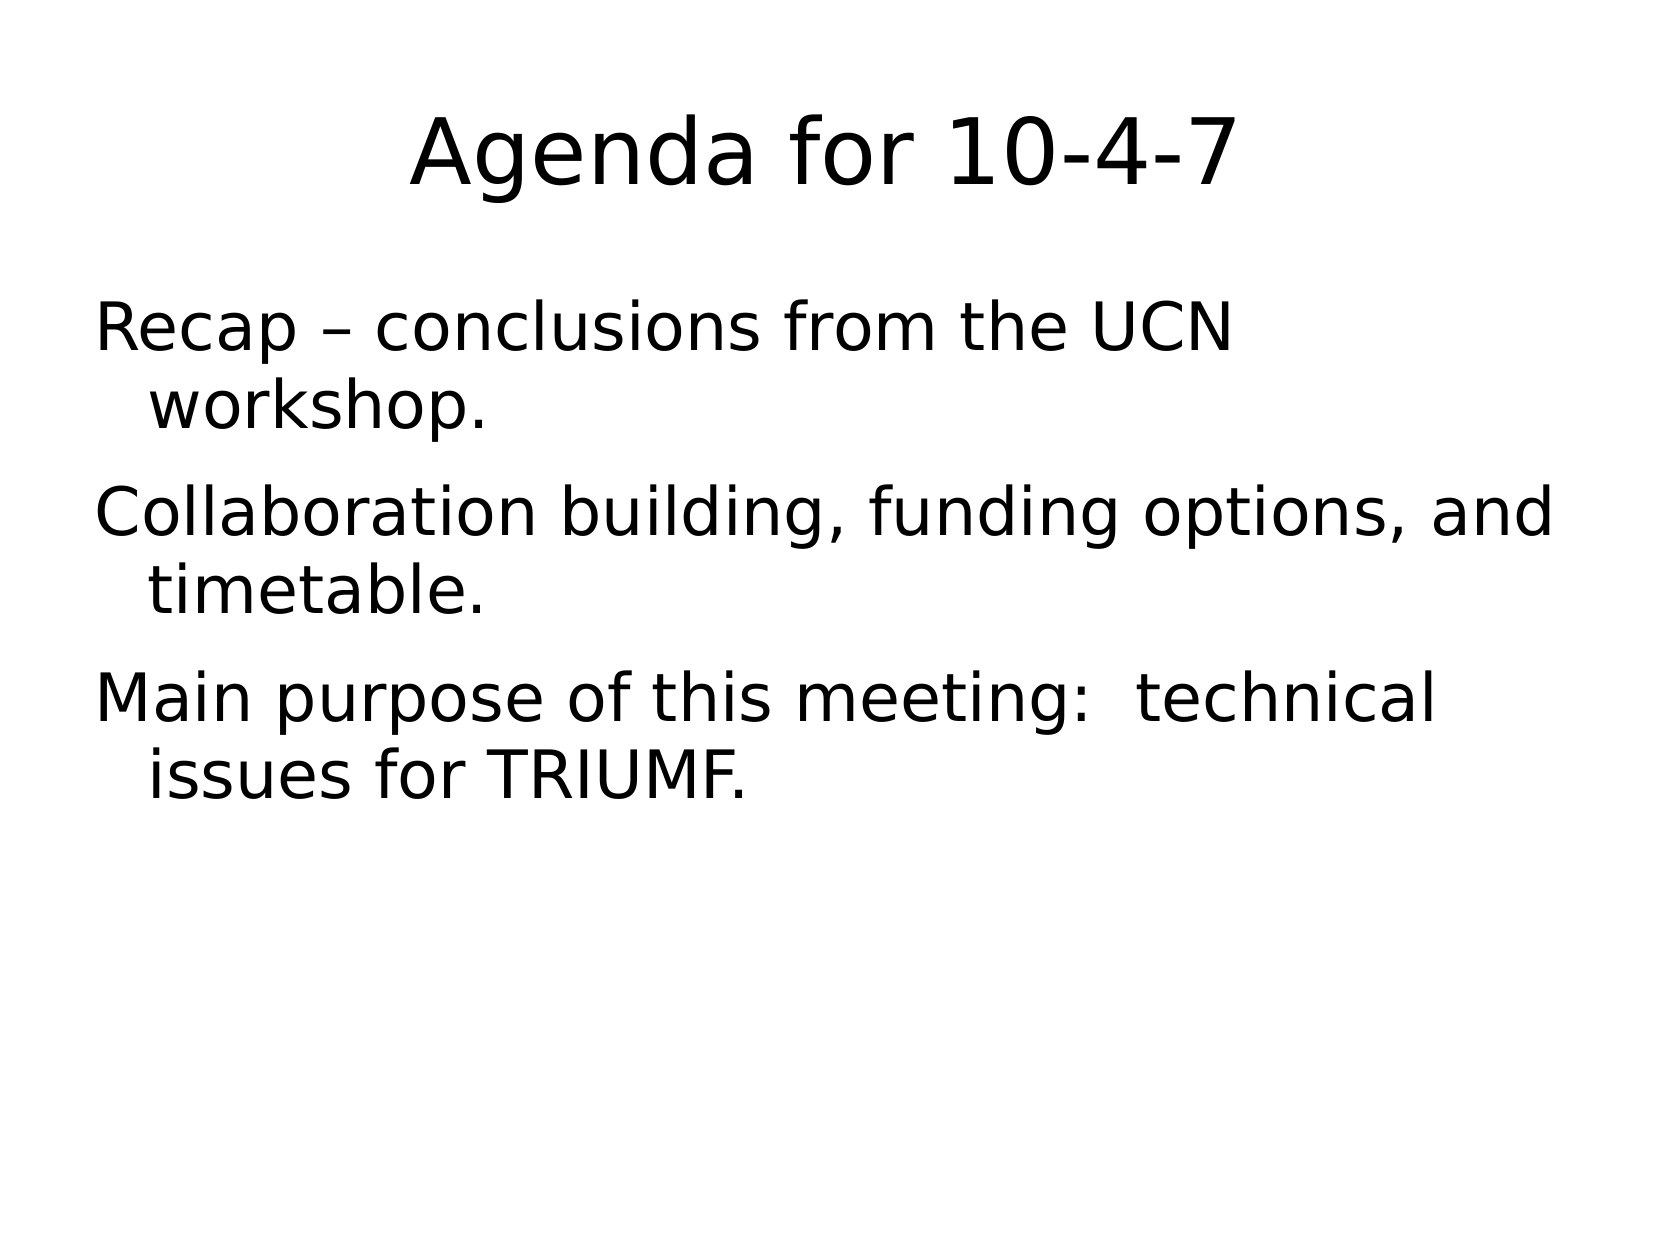

# Agenda for 10-4-7
Recap – conclusions from the UCN workshop.
Collaboration building, funding options, and timetable.
Main purpose of this meeting: technical issues for TRIUMF.